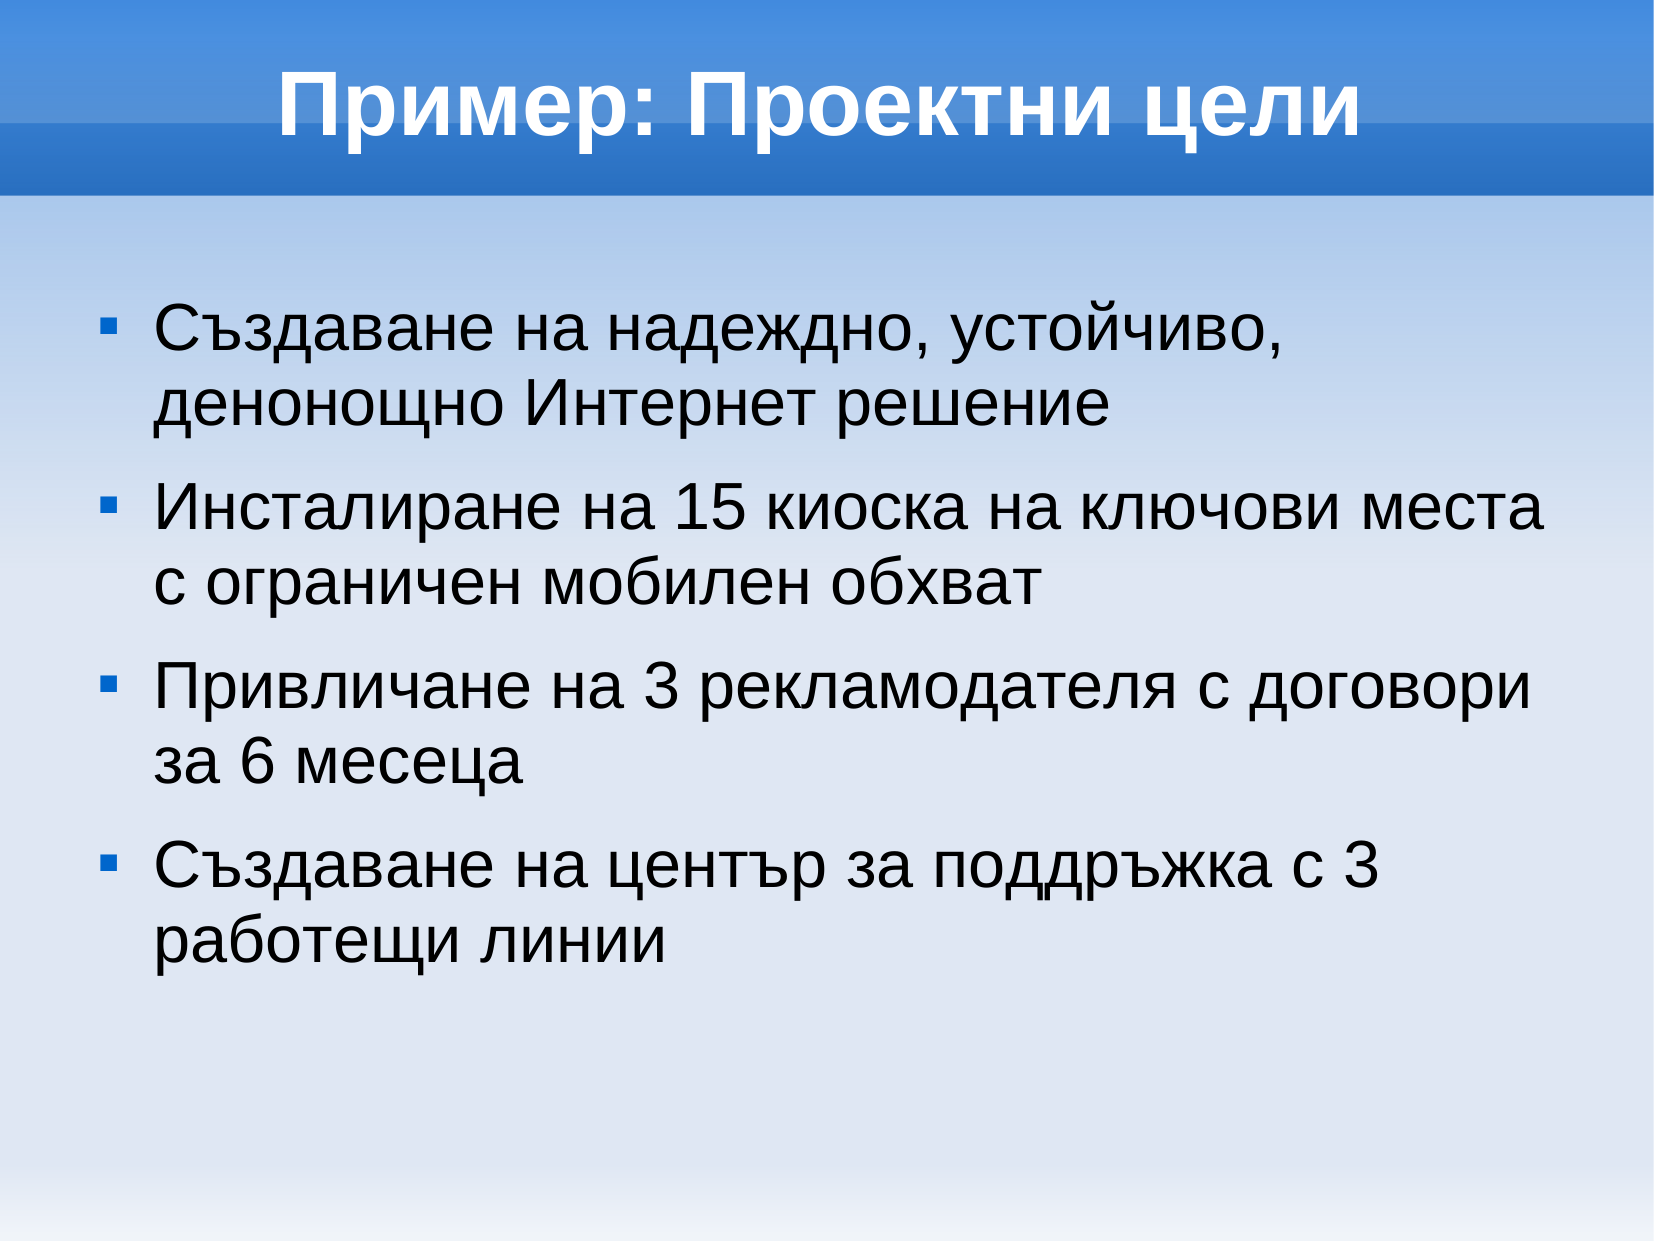

# Пример: Проектни цели
Създаване на надеждно, устойчиво, денонощно Интернет решение
Инсталиране на 15 киоска на ключови места с ограничен мобилен обхват
Привличане на 3 рекламодателя с договори за 6 месеца
Създаване на център за поддръжка с 3 работещи линии